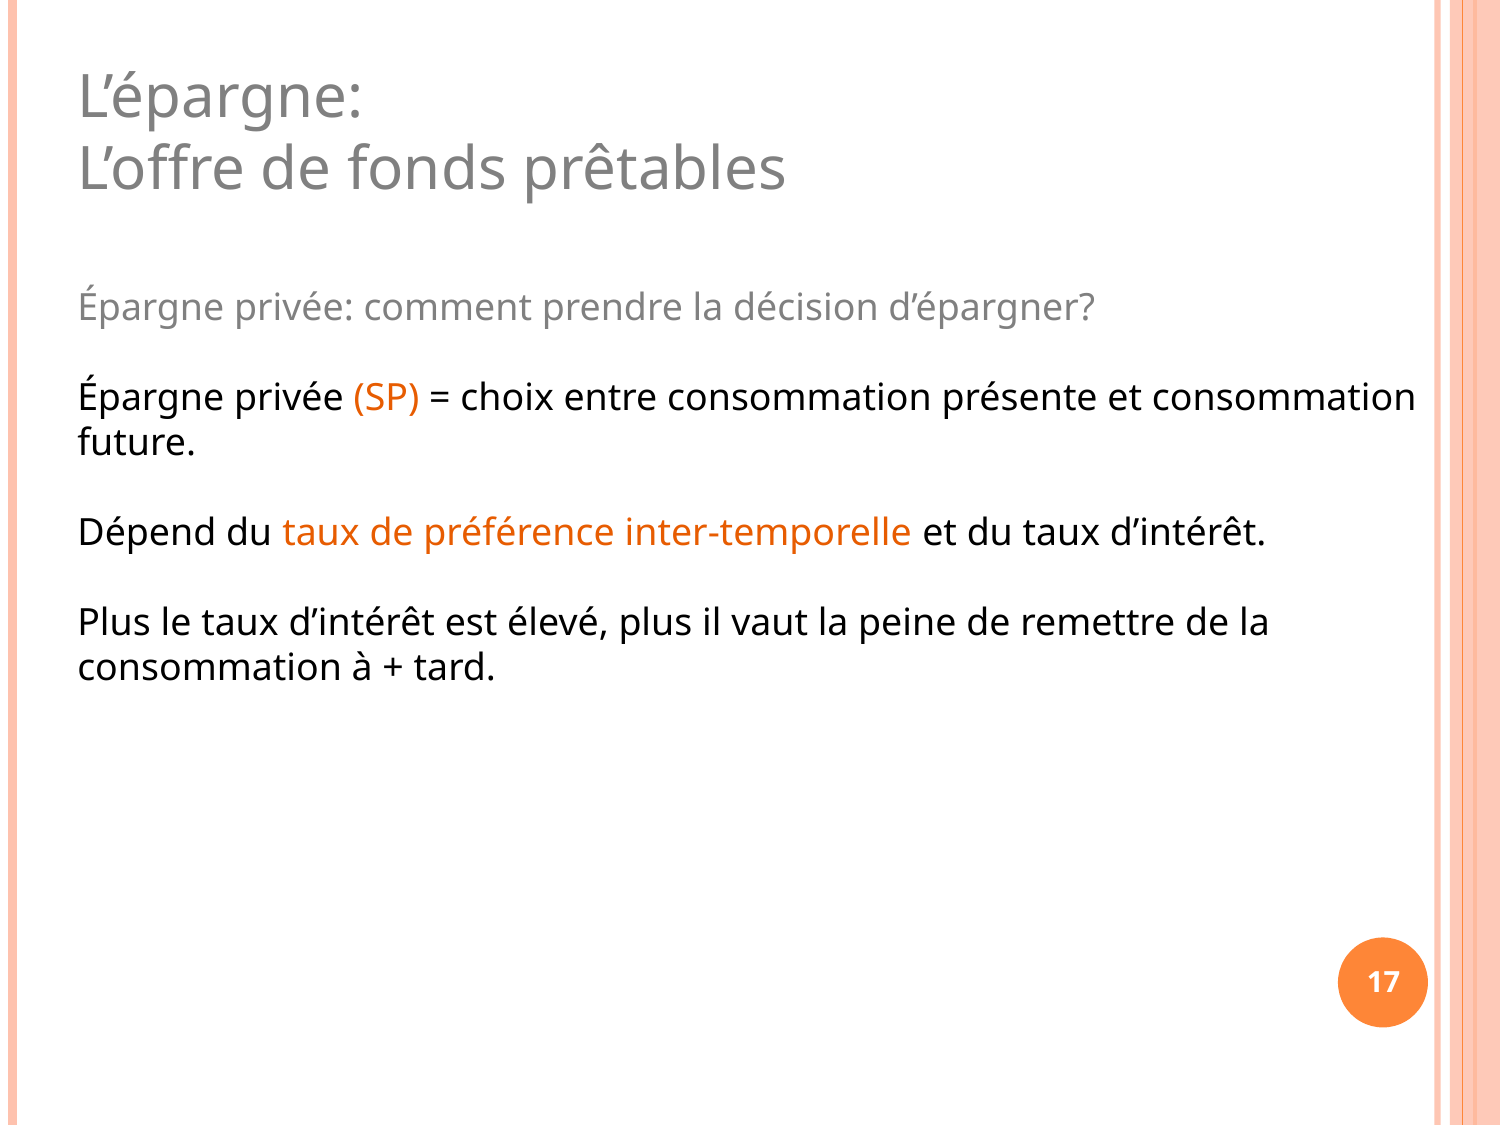

L’épargne:
L’offre de fonds prêtables
# Épargne privée: comment prendre la décision d’épargner?
Épargne privée (SP) = choix entre consommation présente et consommation future.
Dépend du taux de préférence inter-temporelle et du taux d’intérêt.
Plus le taux d’intérêt est élevé, plus il vaut la peine de remettre de la consommation à + tard.